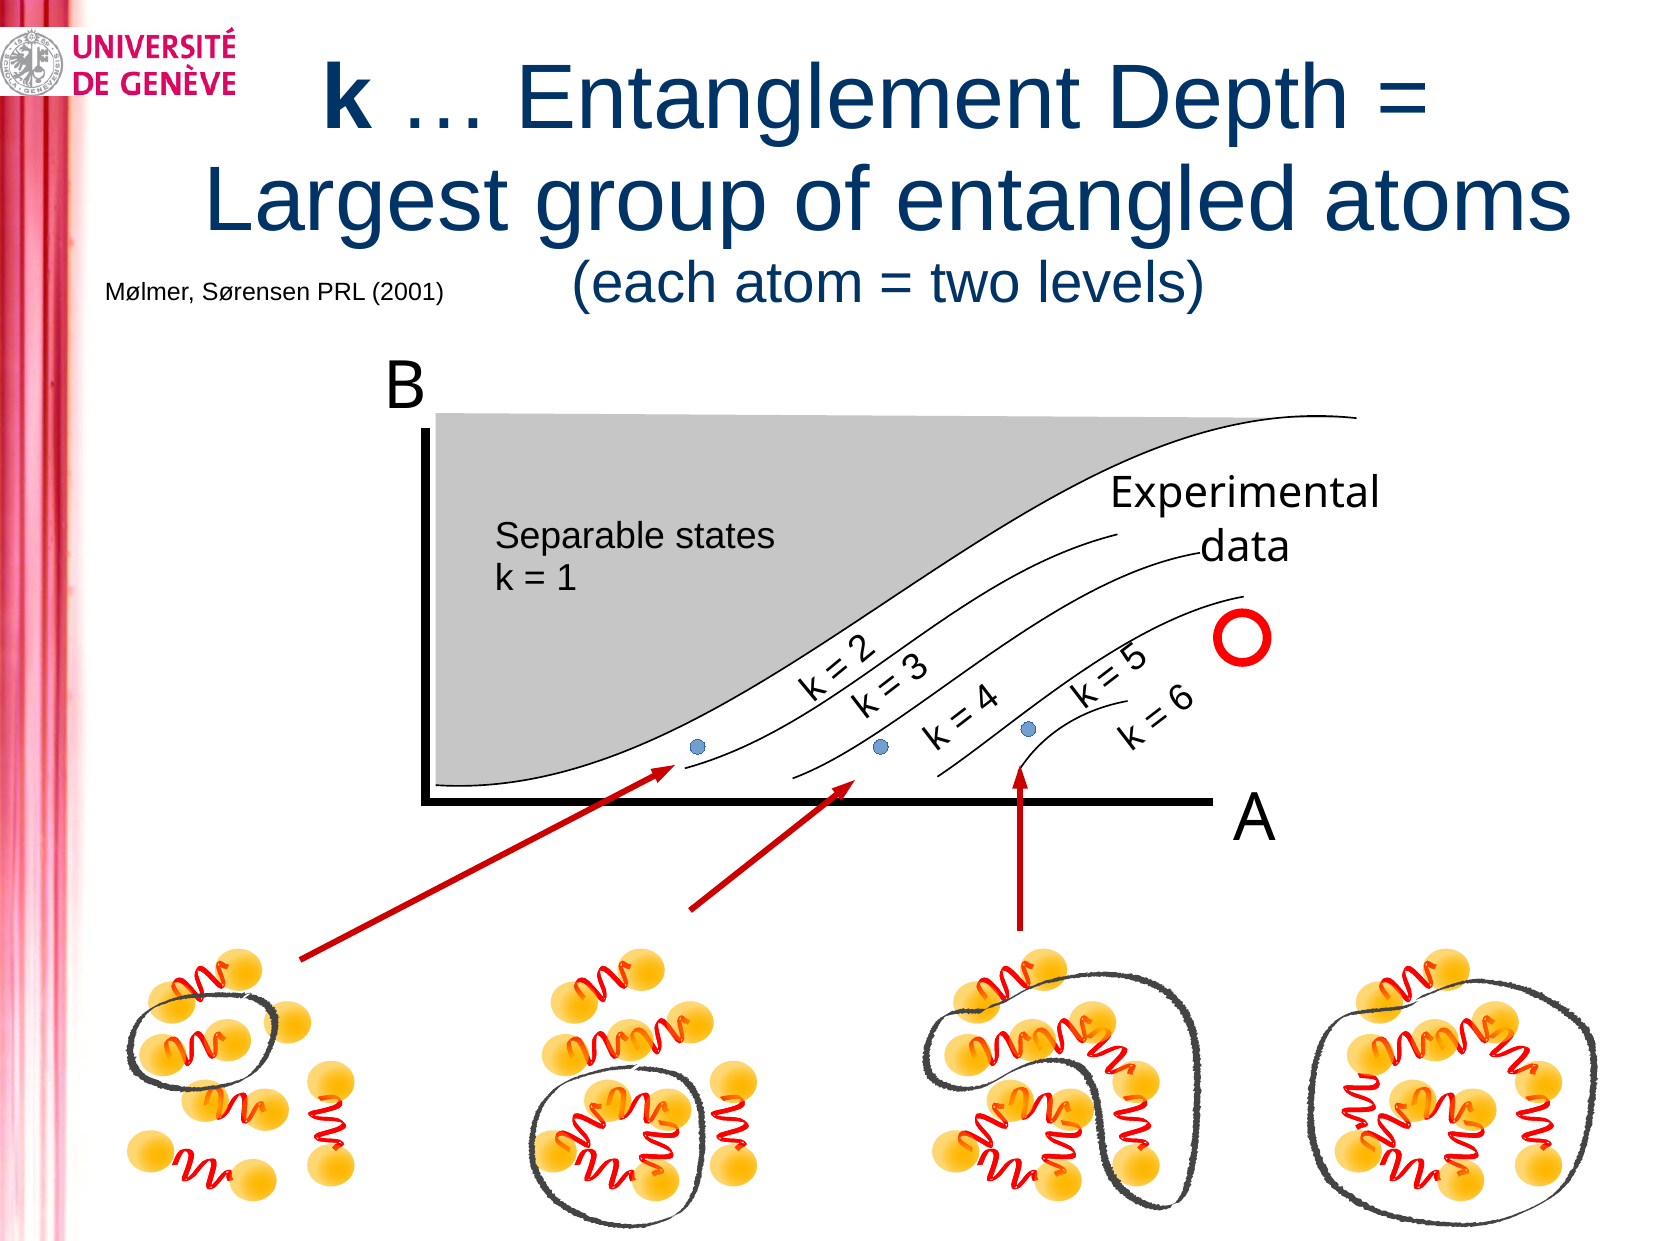

k … Entanglement Depth =
Largest group of entangled atoms
(each atom = two levels)
Mølmer, Sørensen PRL (2001)
Separable states
k = 1
k = 2
k = 5
k = 3
k = 4
k = 6